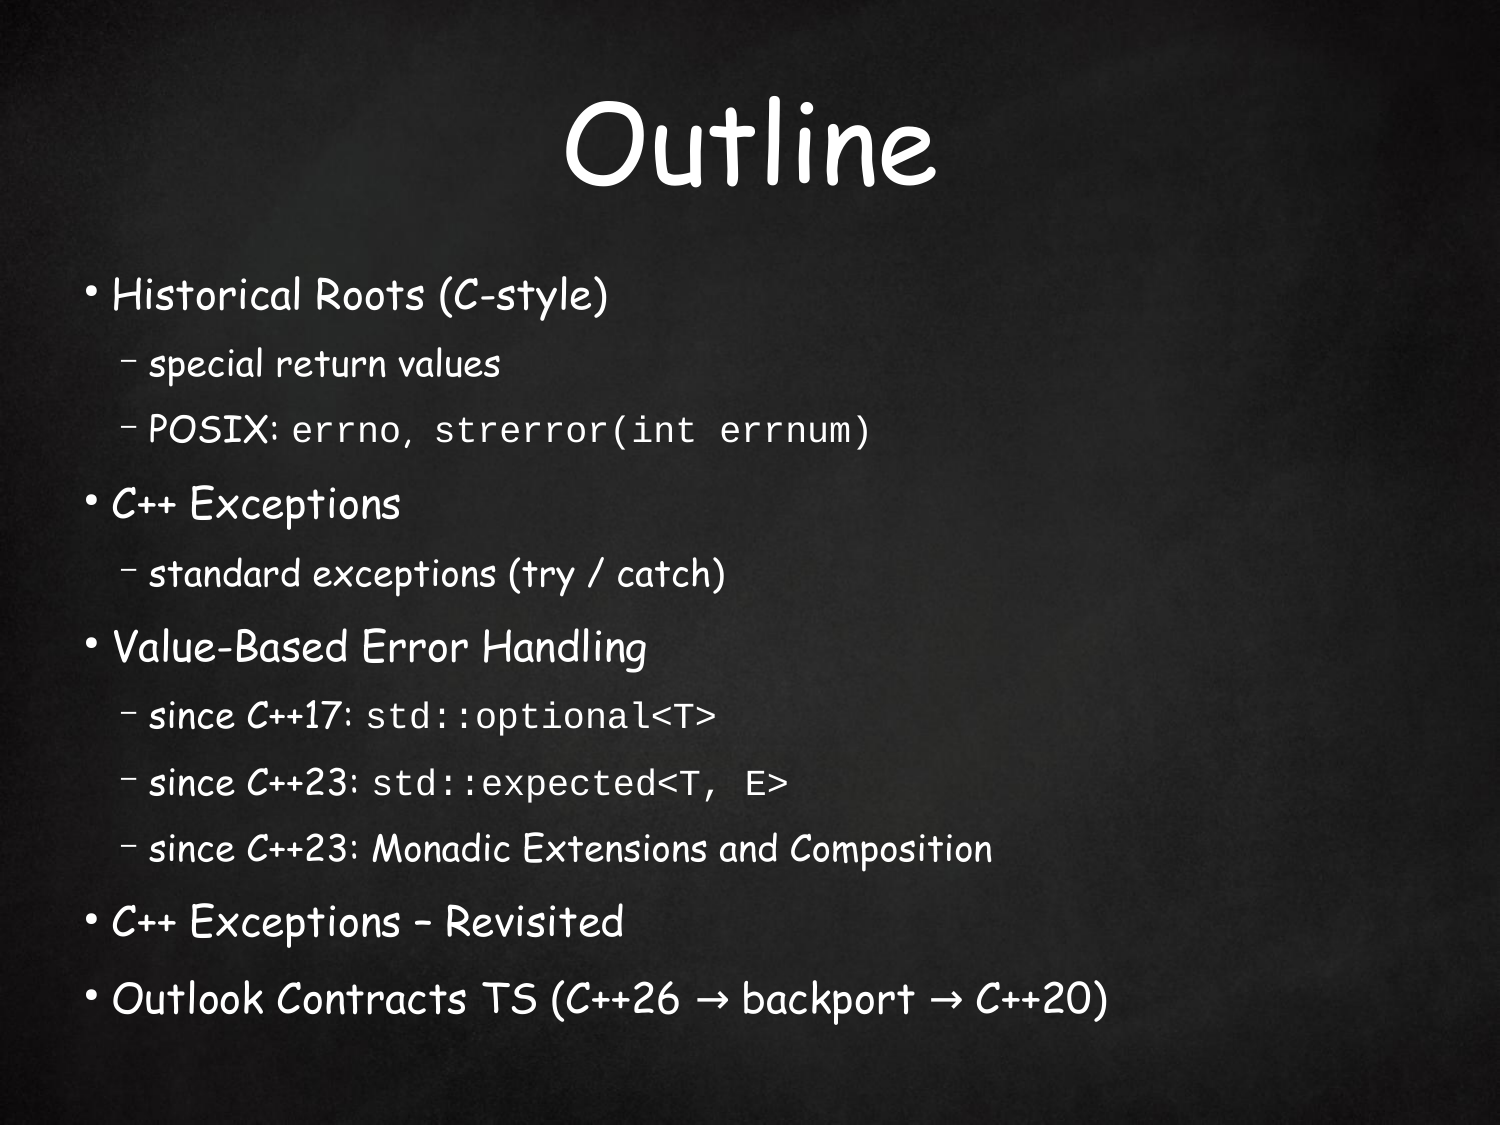

# Outline
Historical Roots (C-style)
special return values
POSIX: errno, strerror(int errnum)
C++ Exceptions
standard exceptions (try / catch)
Value-Based Error Handling
since C++17: std::optional<T>
since C++23: std::expected<T, E>
since C++23: Monadic Extensions and Composition
C++ Exceptions – Revisited
Outlook Contracts TS (C++26 → backport → C++20)